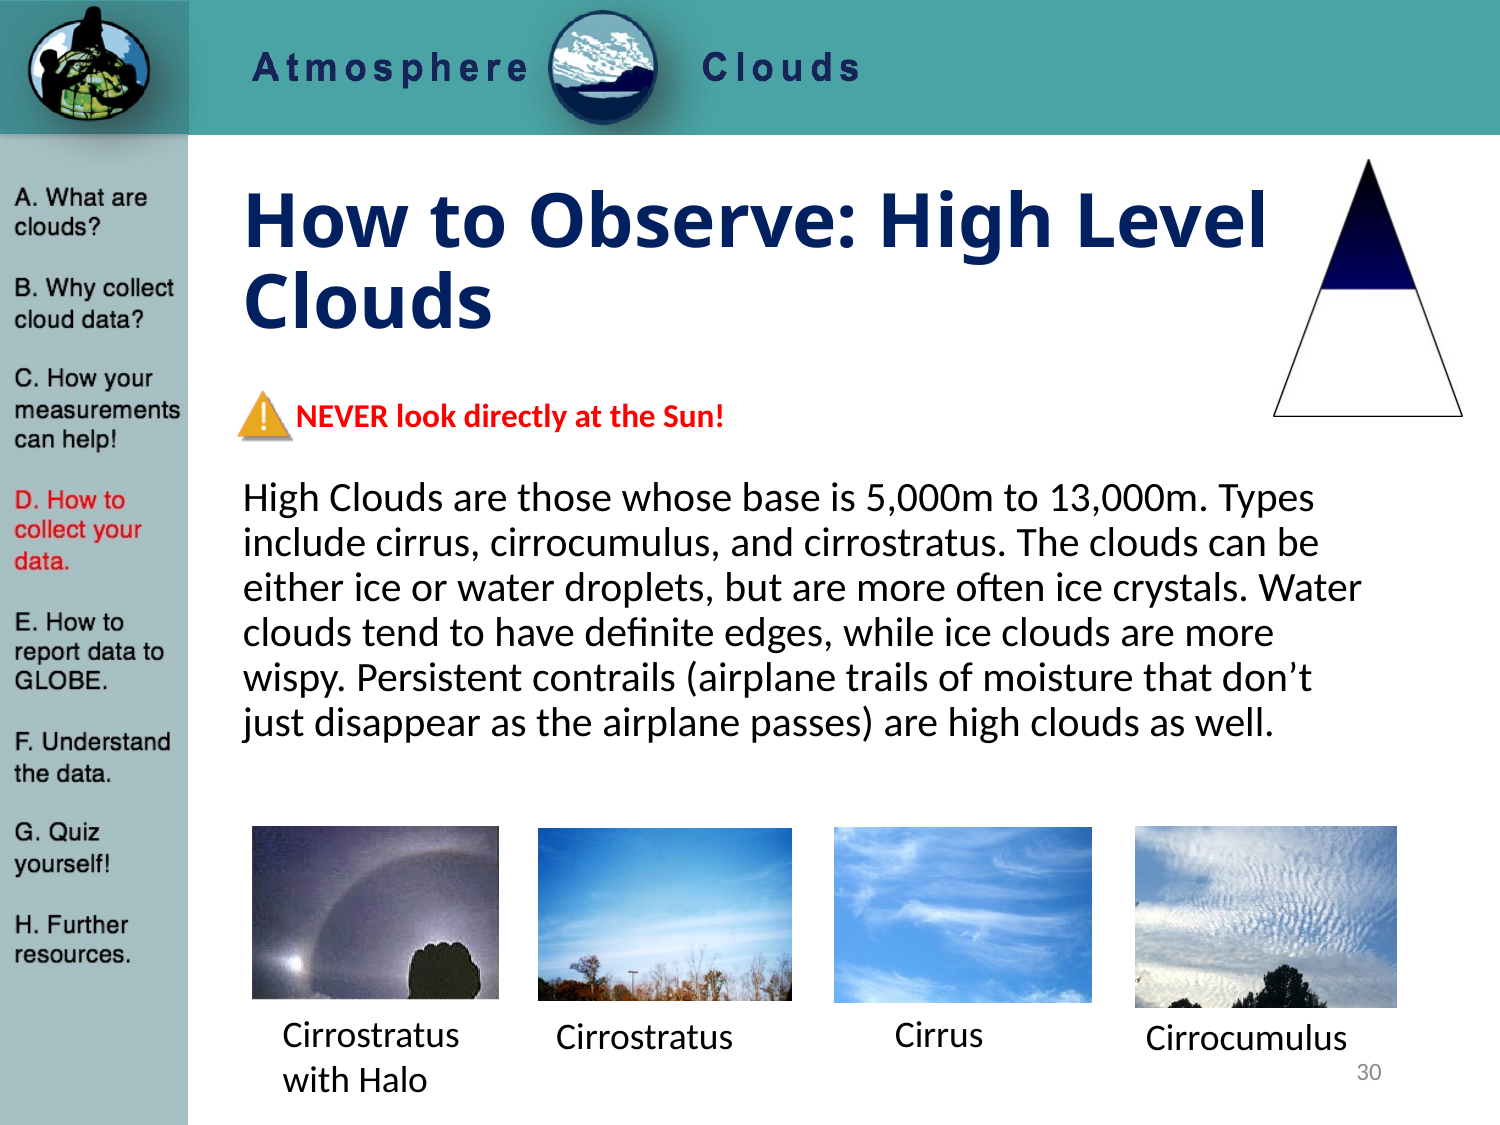

# How to Observe: High Level Clouds
NEVER look directly at the Sun!
High Clouds are those whose base is 5,000m to 13,000m. Types include cirrus, cirrocumulus, and cirrostratus. The clouds can be either ice or water droplets, but are more often ice crystals. Water clouds tend to have definite edges, while ice clouds are more wispy. Persistent contrails (airplane trails of moisture that don’t just disappear as the airplane passes) are high clouds as well.
Cirrus
Cirrostratus with Halo
Cirrostratus
Cirrocumulus